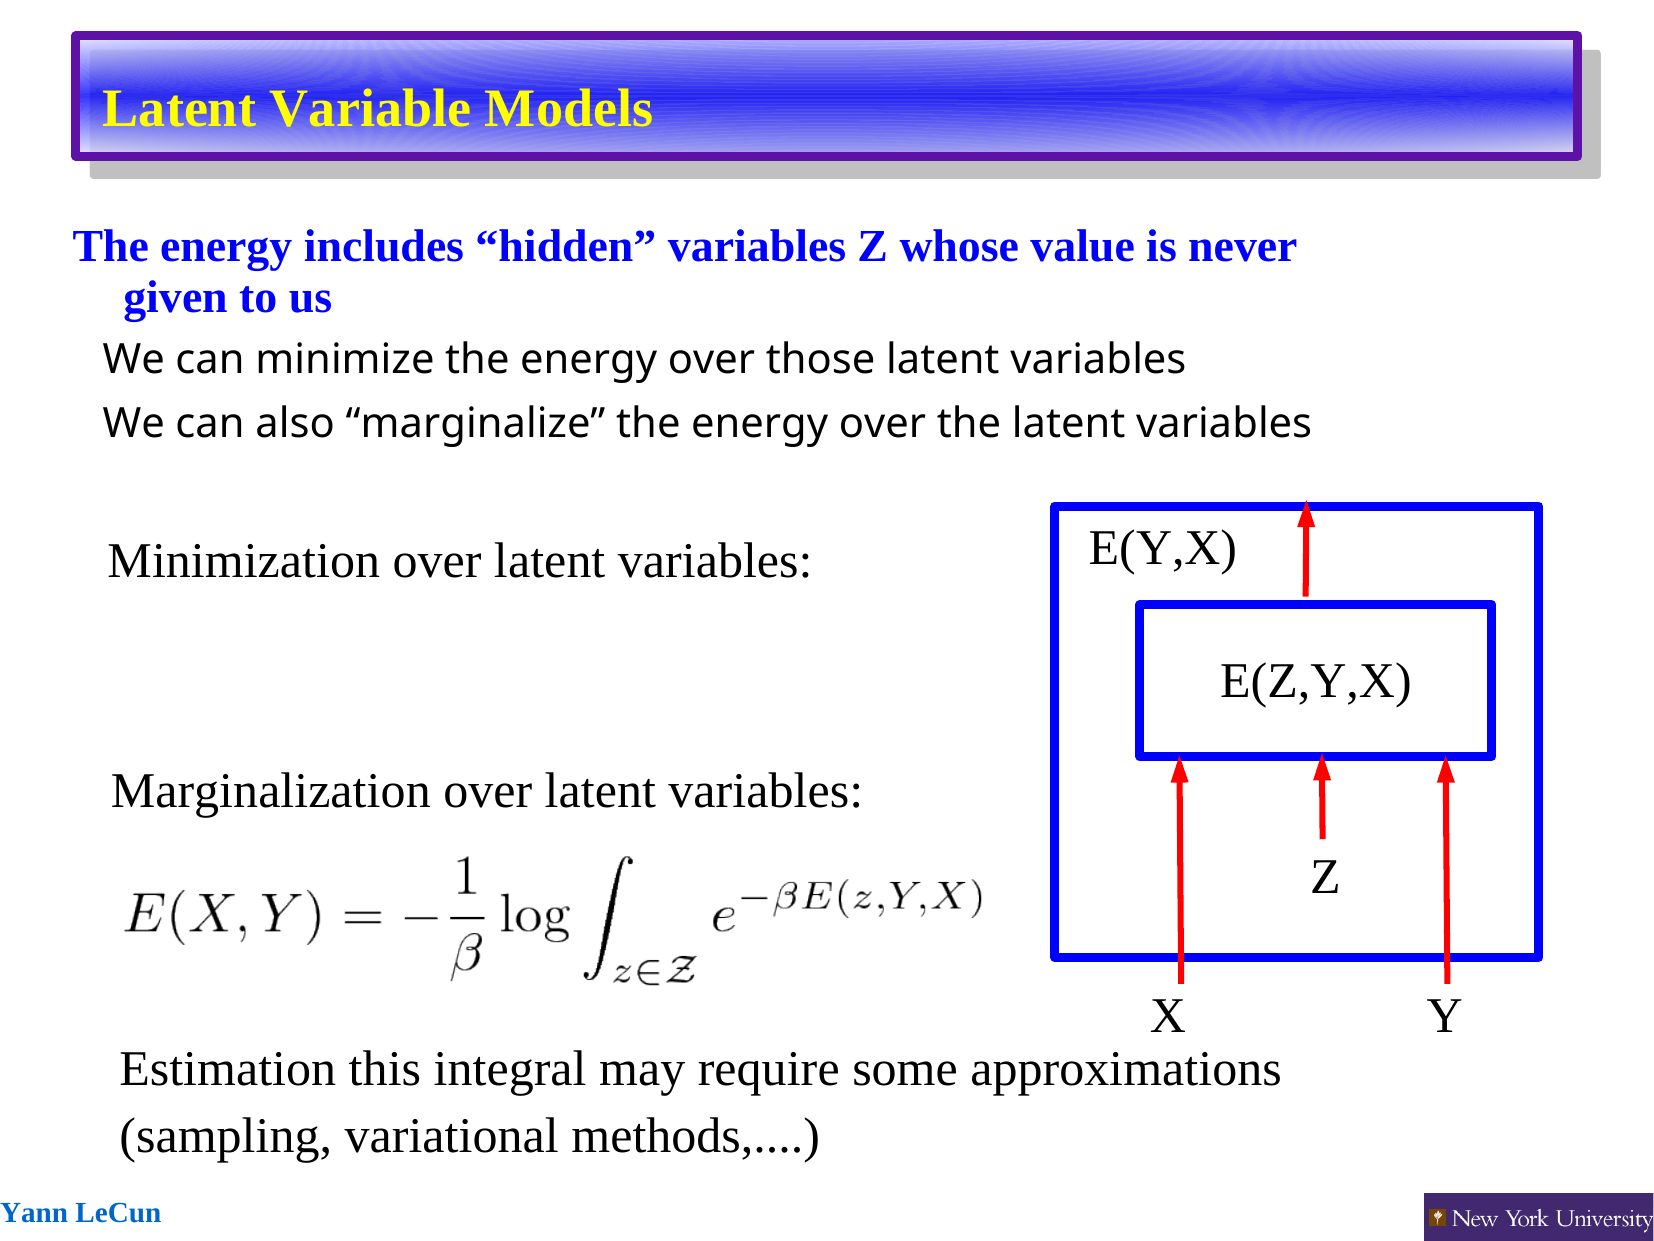

# Latent Variable Models
The energy includes “hidden” variables Z whose value is never given to us
We can minimize the energy over those latent variables
We can also “marginalize” the energy over the latent variables
E(Z,Y,X)
E(Y,X)
Minimization over latent variables:
E(Z,Y,X)
Marginalization over latent variables:
Z
X
Y
Estimation this integral may require some approximations
(sampling, variational methods,....)